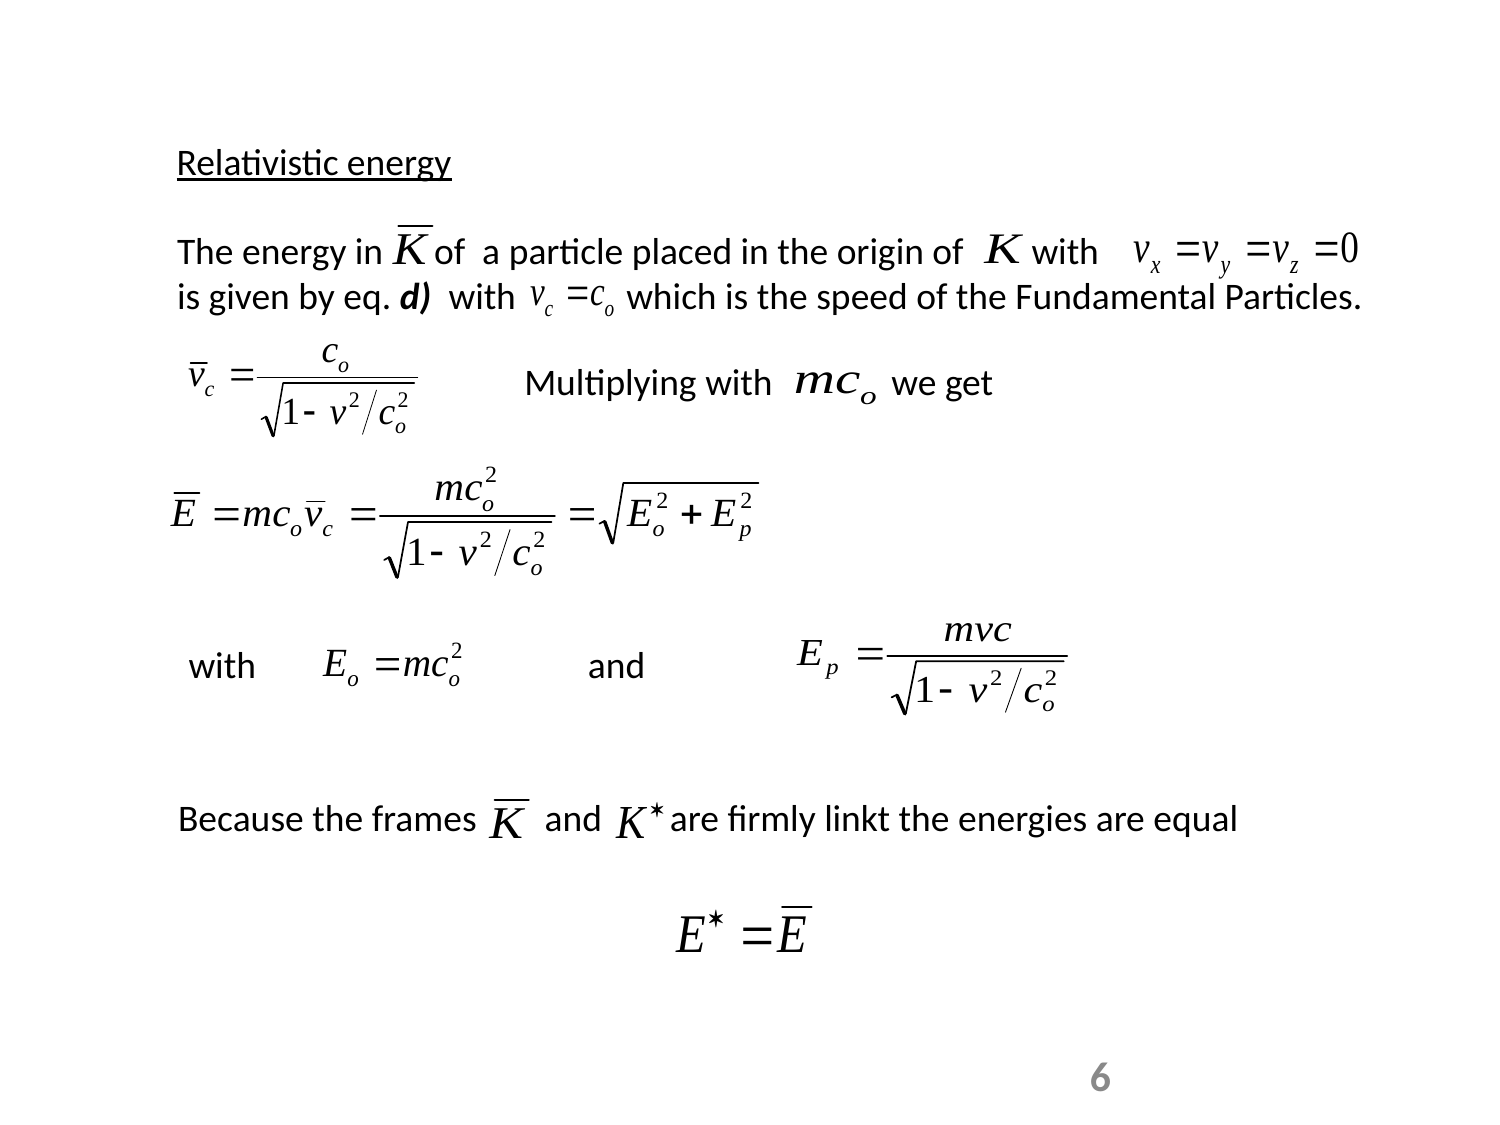

Relativistic energy
The energy in of a particle placed in the origin of with
is given by eq. d) with which is the speed of the Fundamental Particles.
Multiplying with we get
with
and
Because the frames and are firmly linkt the energies are equal